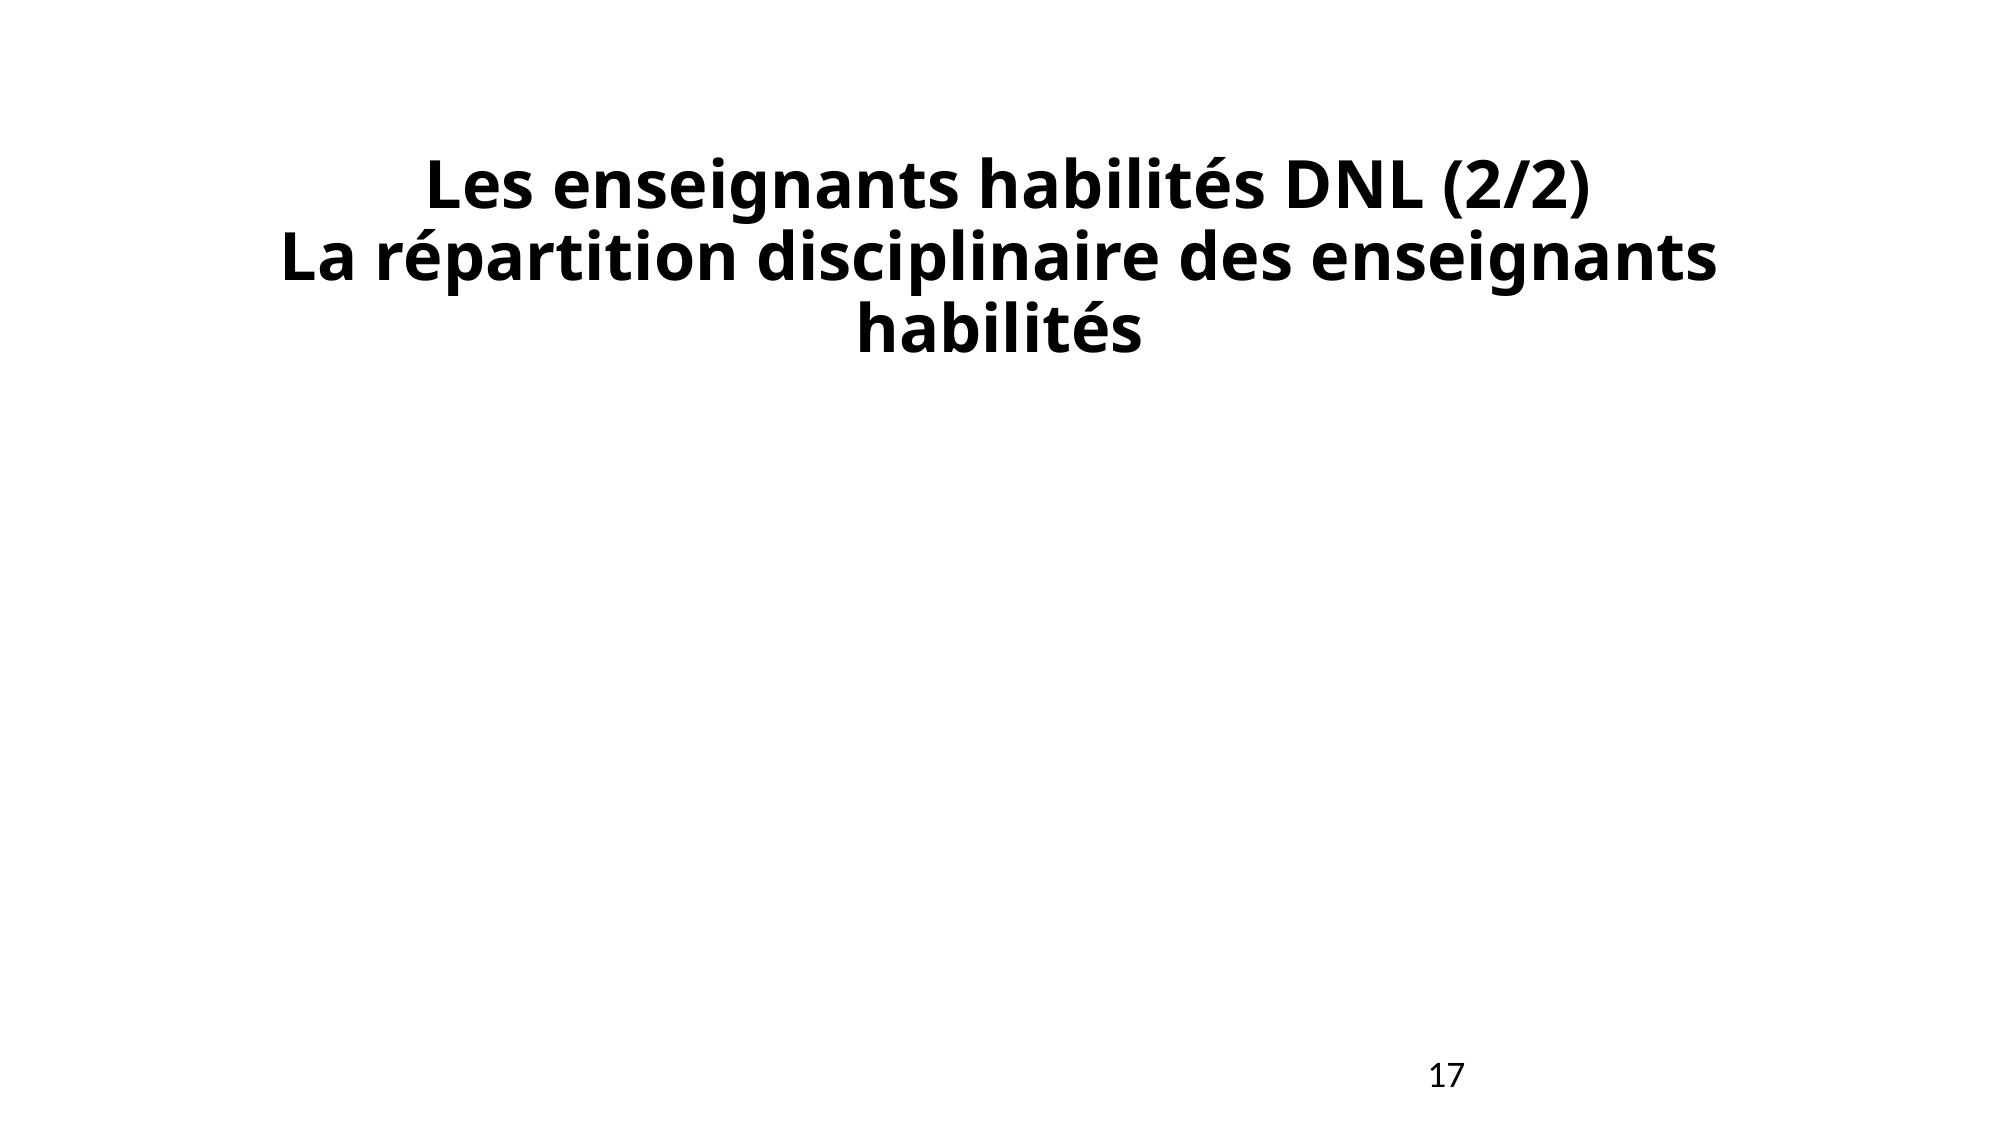

# Les enseignants habilités DNL (2/2) La répartition disciplinaire des enseignants habilités
### Chart
| Category | |